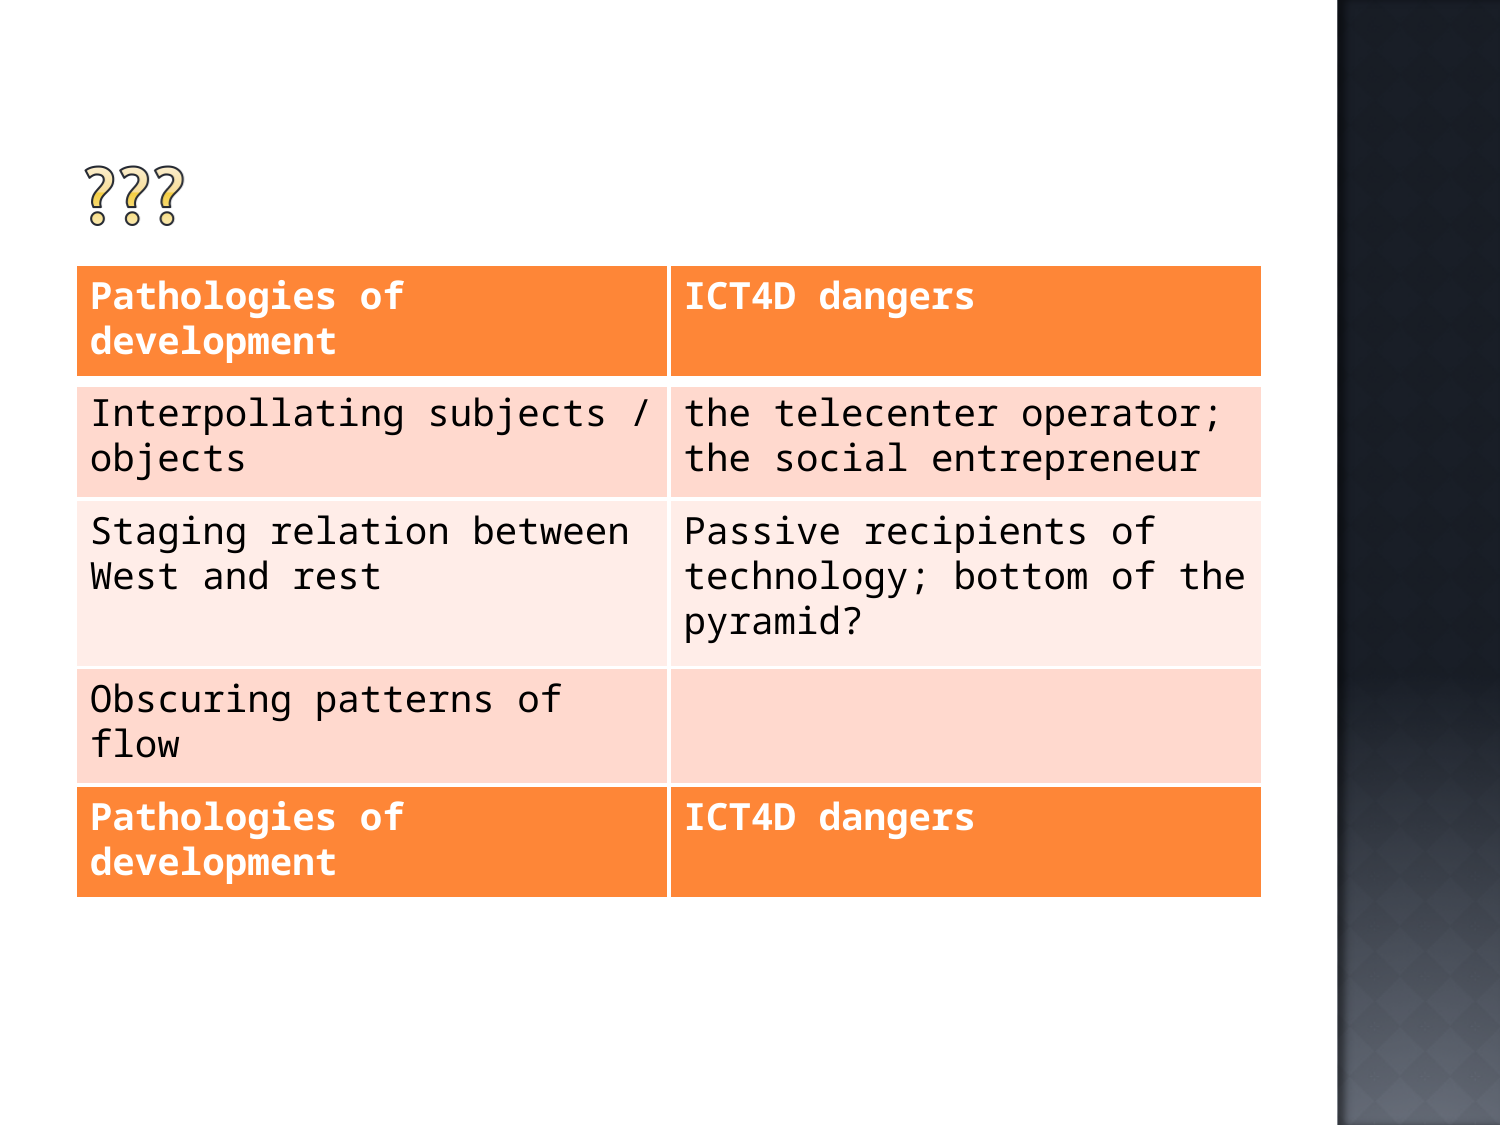

| Pathologies of development | ICT4D dangers |
| --- | --- |
| Interpollating subjects / objects | the telecenter operator; the social entrepreneur |
| Staging relation between West and rest | Passive recipients of technology; bottom of the pyramid? |
| Obscuring patterns of flow | |
| Pathologies of development | ICT4D dangers |